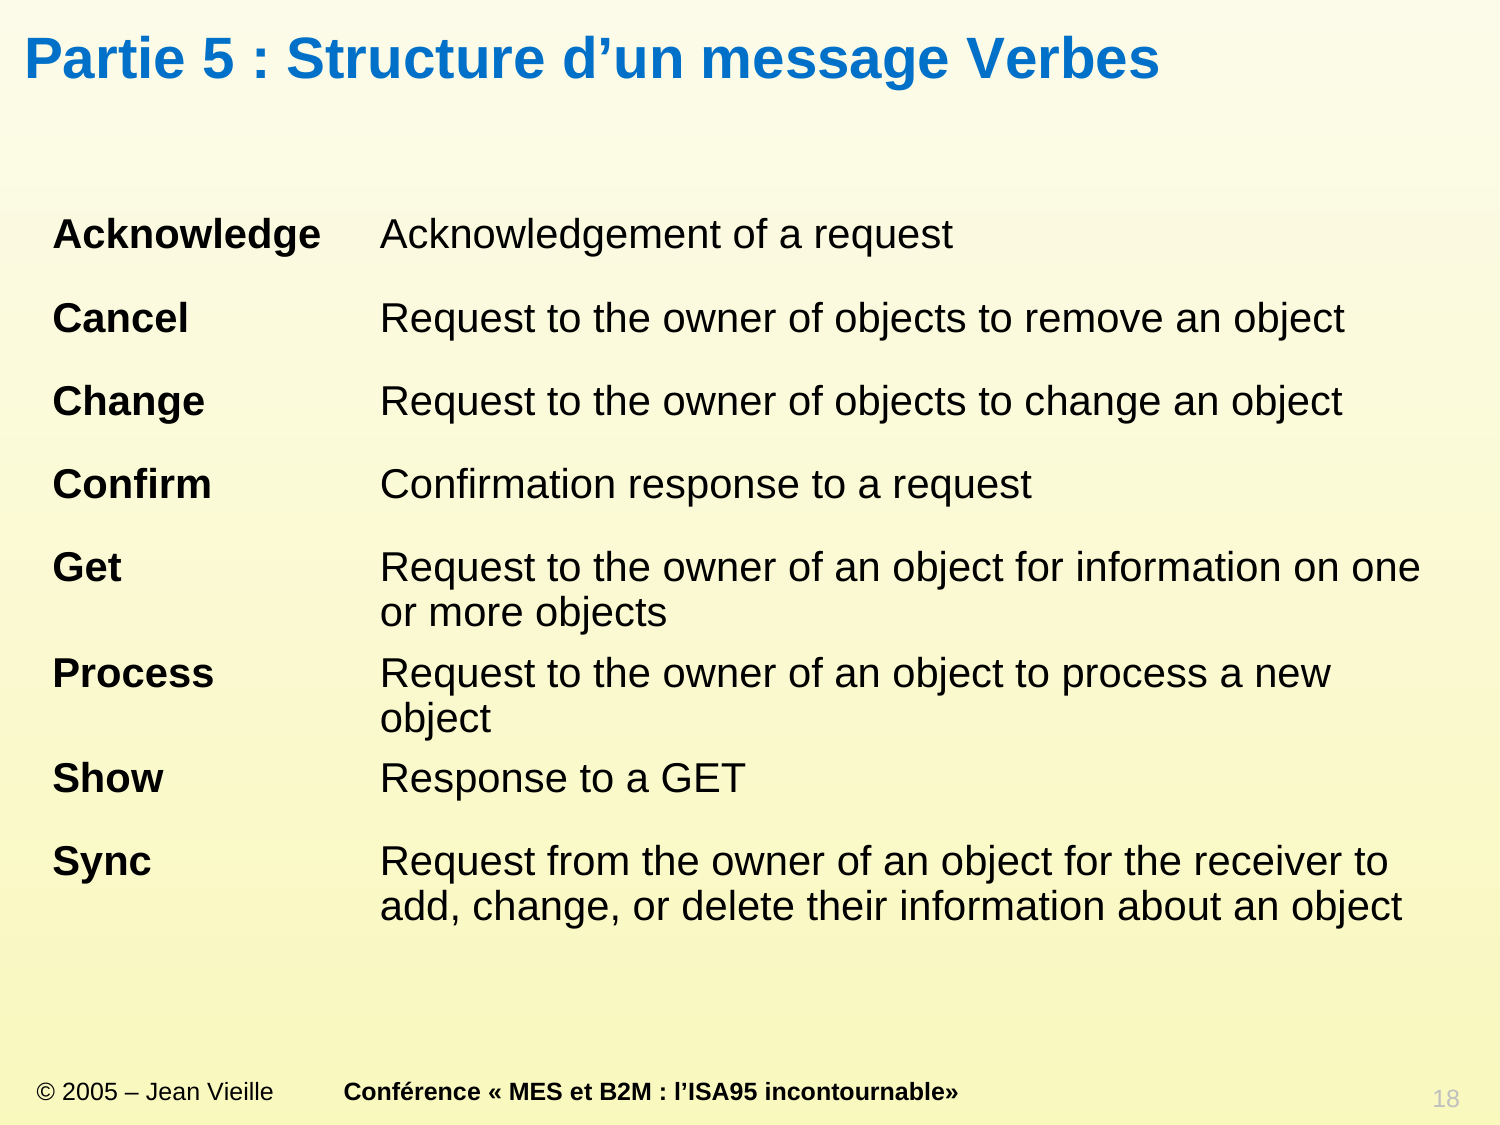

# Partie 5 : Structure d’un message Verbes
| Acknowledge | Acknowledgement of a request |
| --- | --- |
| Cancel | Request to the owner of objects to remove an object |
| Change | Request to the owner of objects to change an object |
| Confirm | Confirmation response to a request |
| Get | Request to the owner of an object for information on one or more objects |
| Process | Request to the owner of an object to process a new object |
| Show | Response to a GET |
| Sync | Request from the owner of an object for the receiver to add, change, or delete their information about an object |